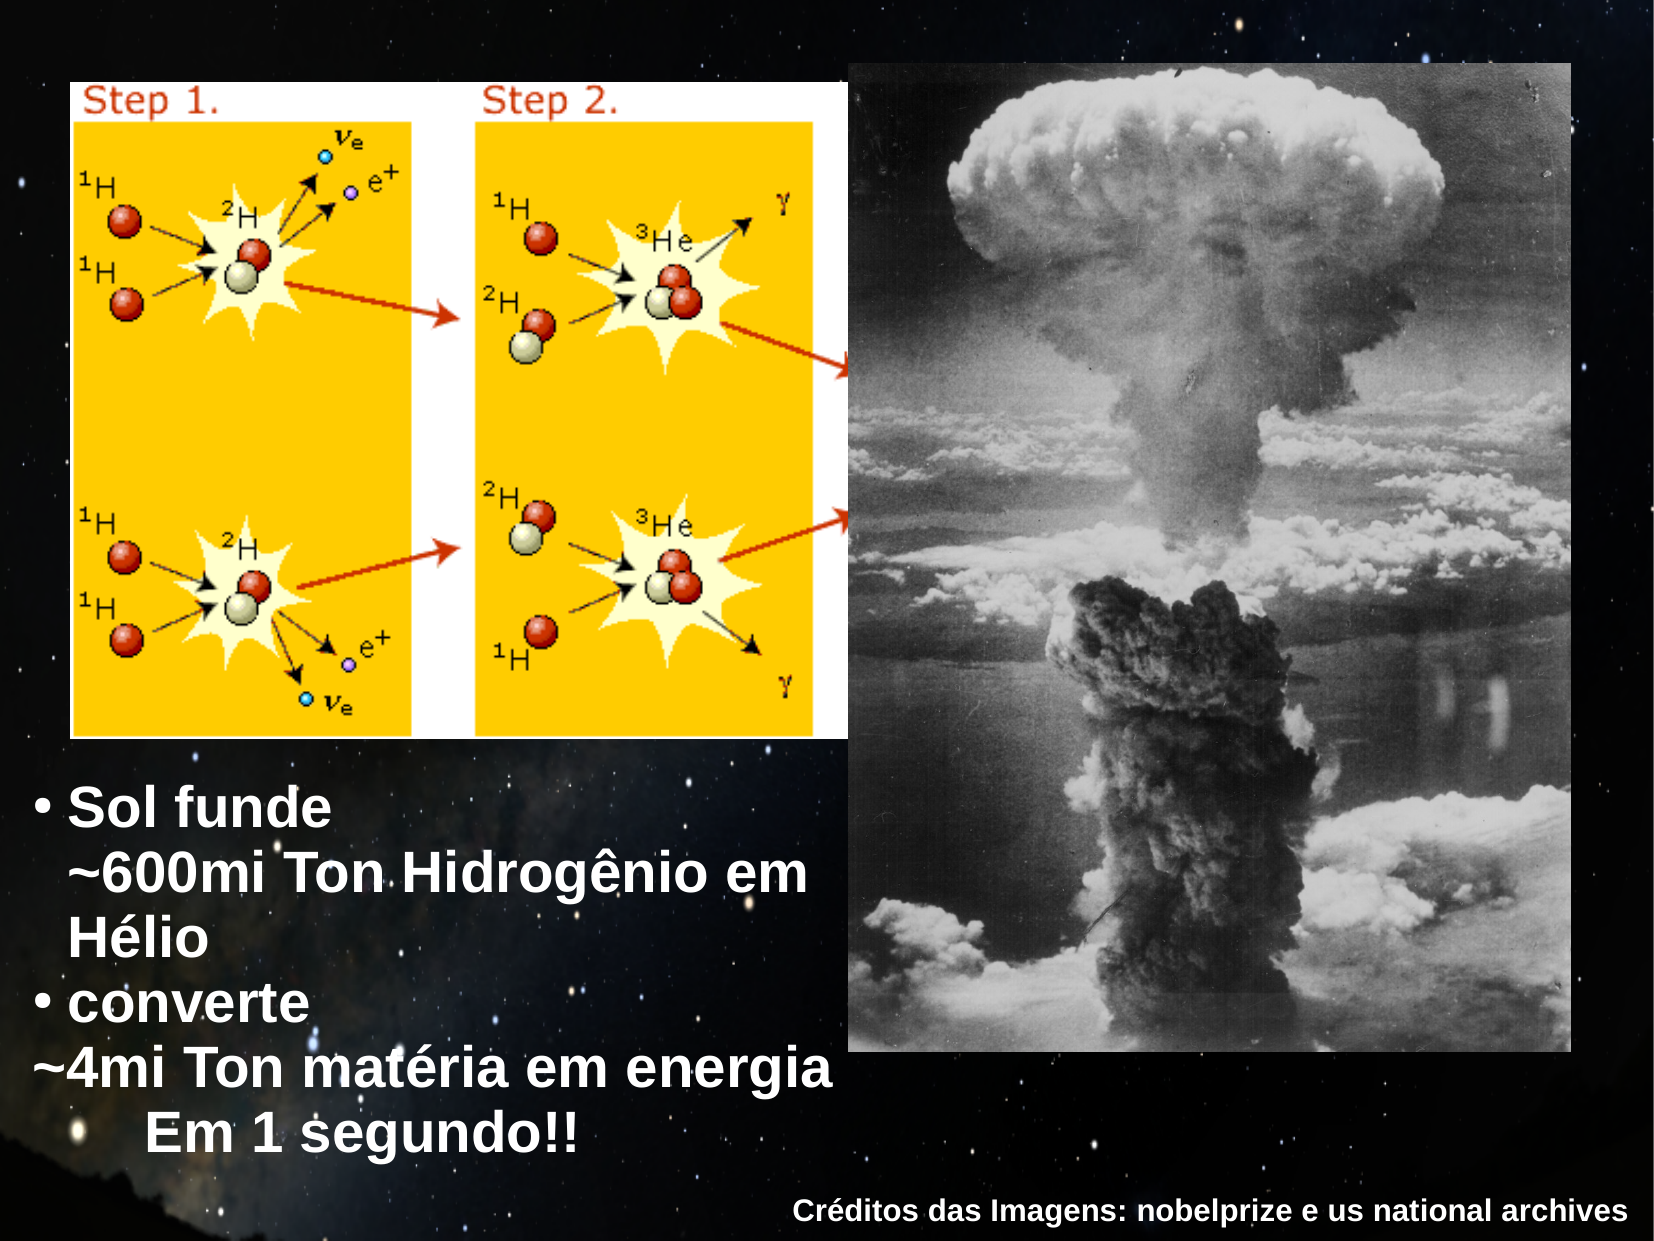

Sol funde
~600mi Ton Hidrogênio em Hélio
converte
~4mi Ton matéria em energia
Em 1 segundo!!
Créditos das Imagens: nobelprize e us national archives